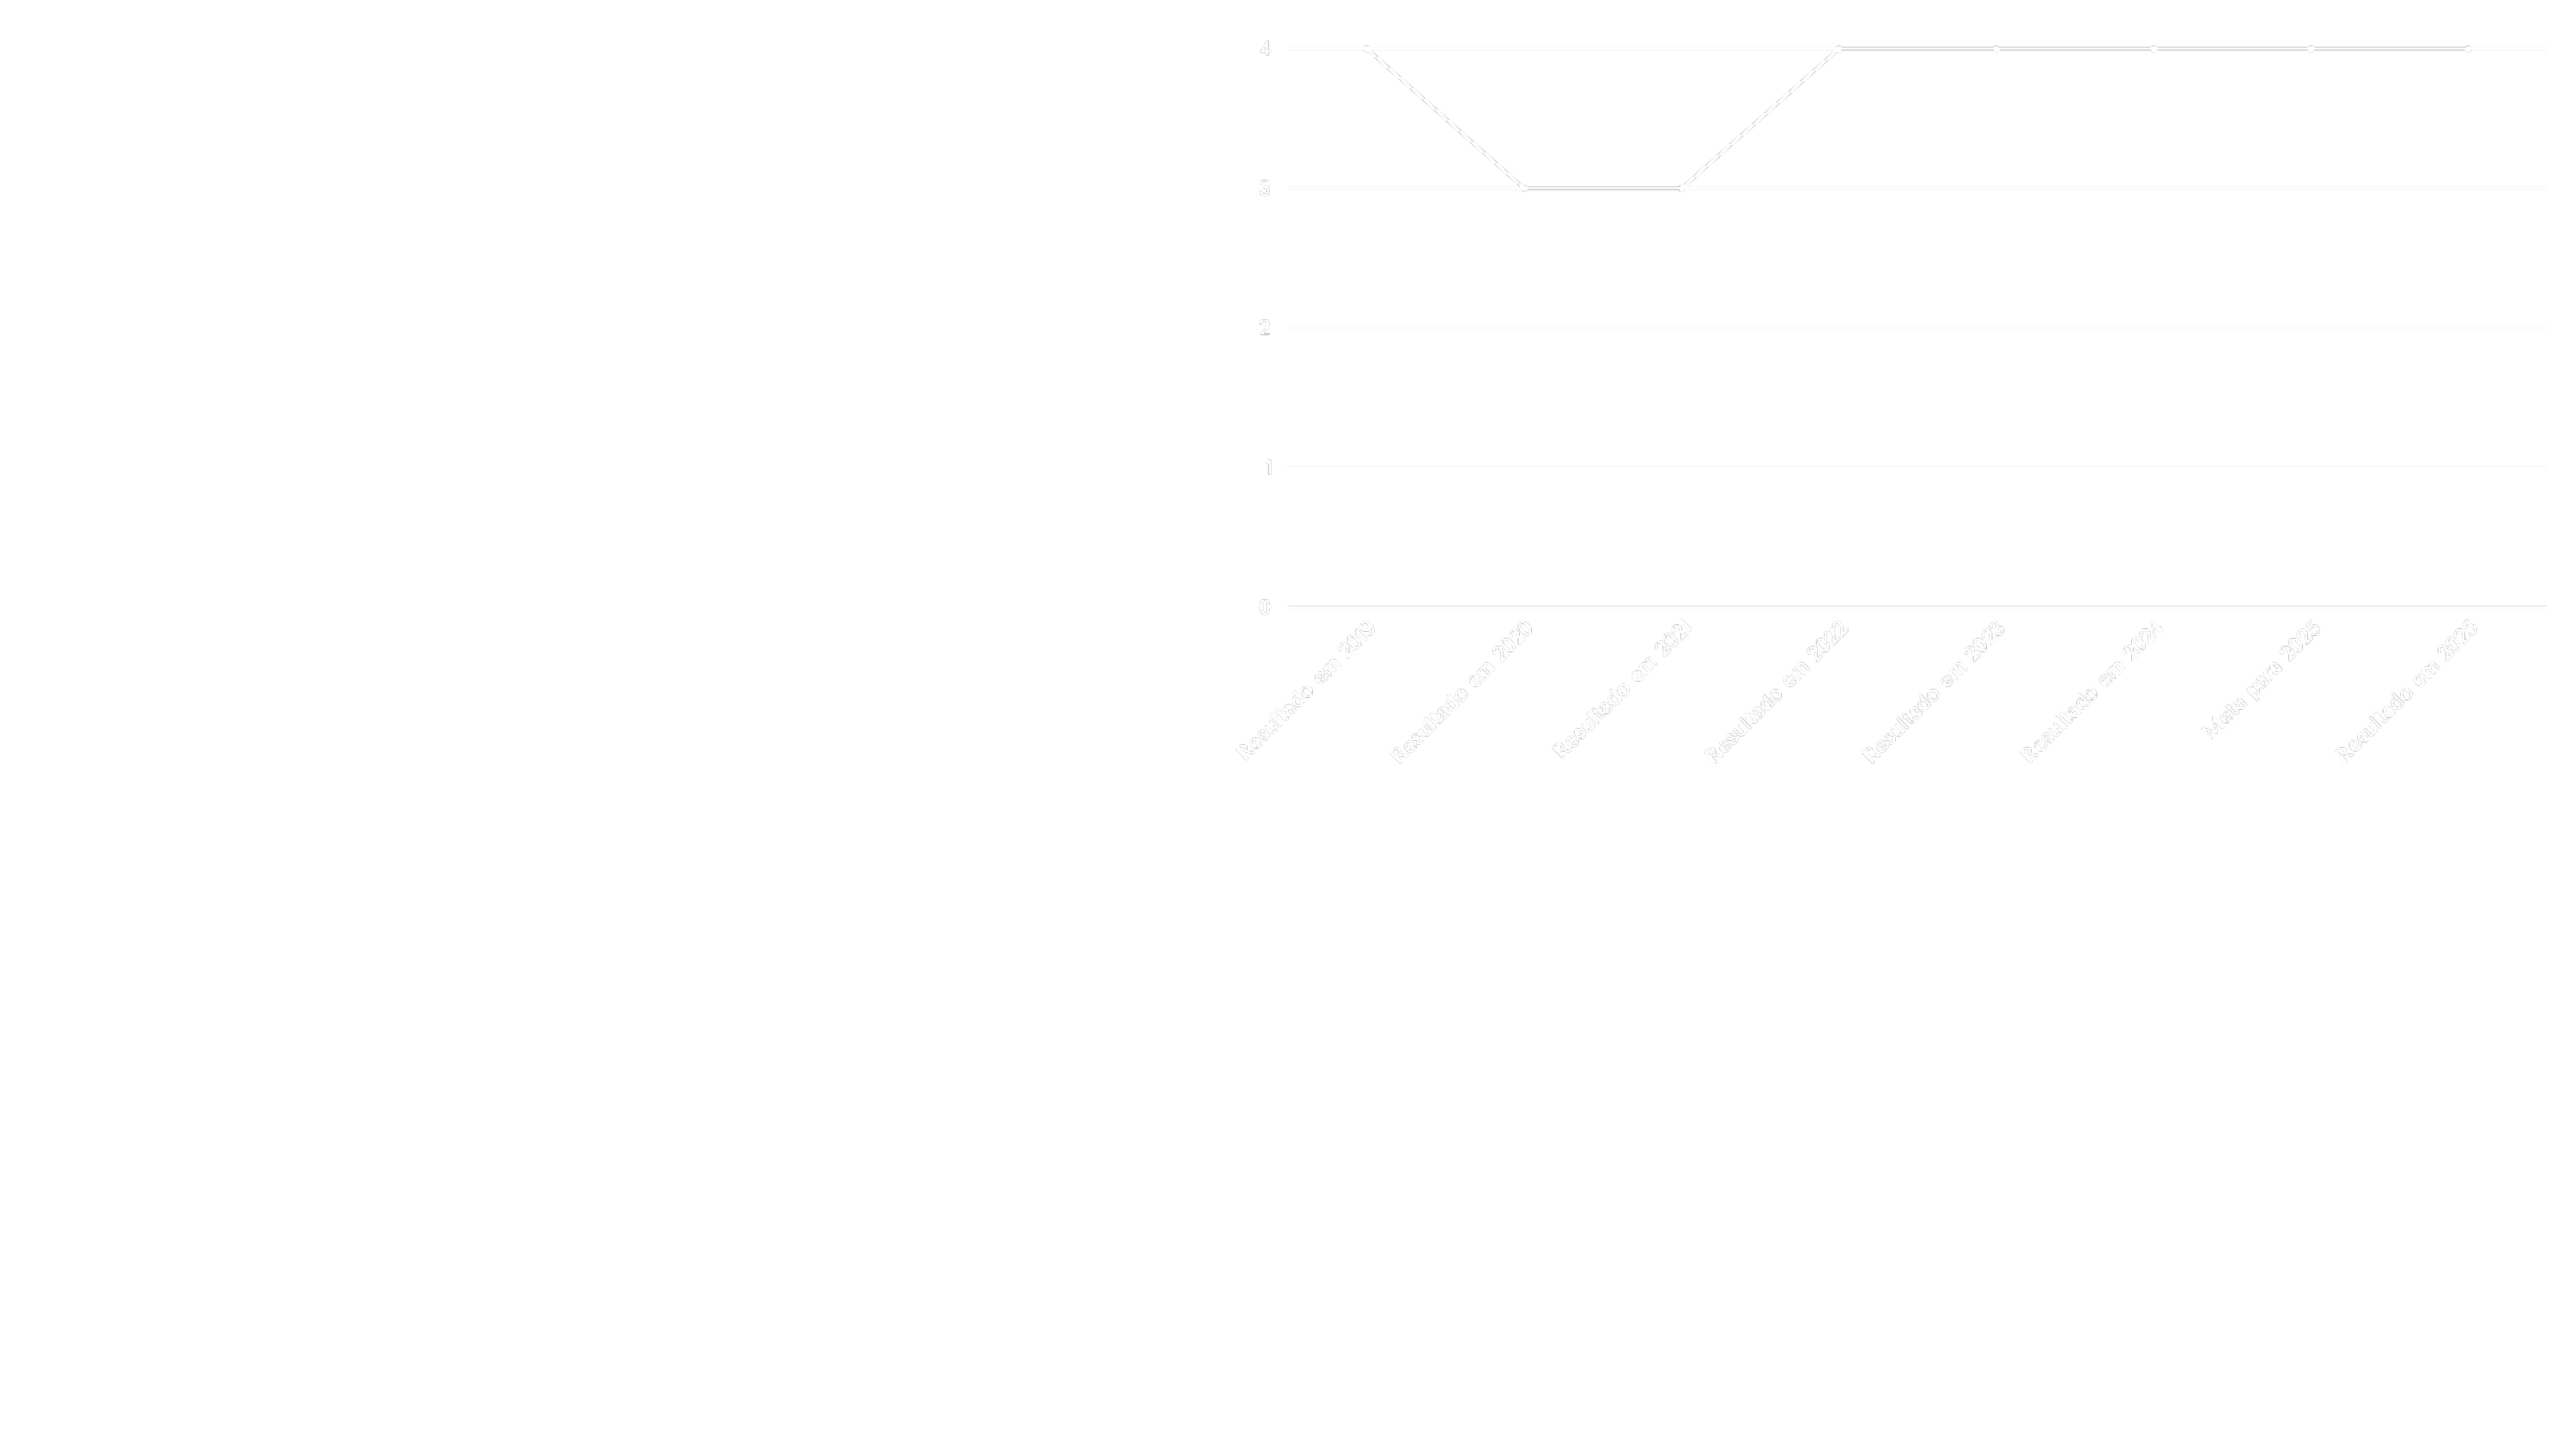

Indicador -Quantidade de Veículos a Diesel – VD
Unidade de medida: Veículos a diesel.
Definição da Meta: Manter a frota do ano anterior
Resultado em 2019 - 4
Resultado em 2020 - 3
Resultado 2021 - 3
Resultado 2022 - 4
Resultado 2023 - 4
Resultado em 2024 - 4
Meta para 2025 - 4
Resultado em 2025 - 4